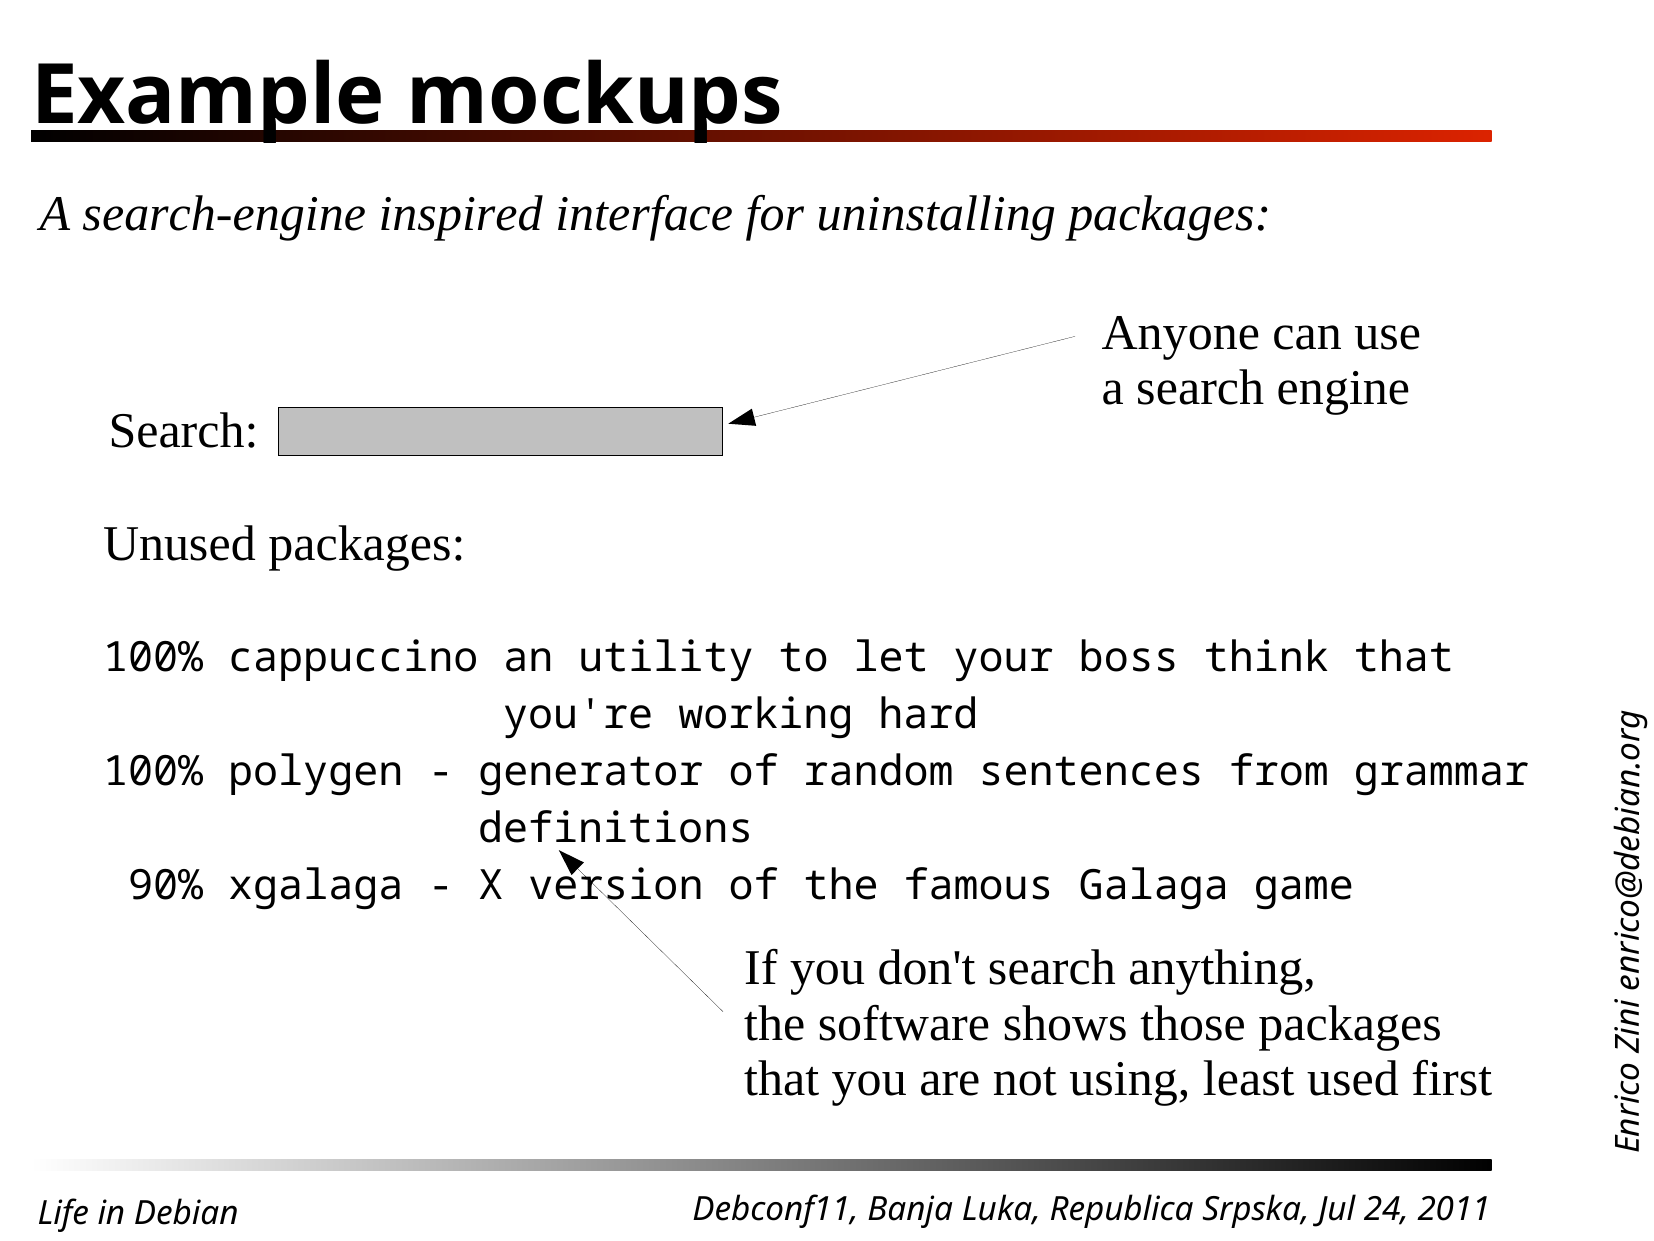

Example mockups
A search-engine inspired interface for uninstalling packages:
Anyone can use
a search engine
Search:
Unused packages:
100% cappuccino an utility to let your boss think that
 you're working hard
100% polygen - generator of random sentences from grammar
 definitions
 90% xgalaga - X version of the famous Galaga game
If you don't search anything,
the software shows those packages
that you are not using, least used first